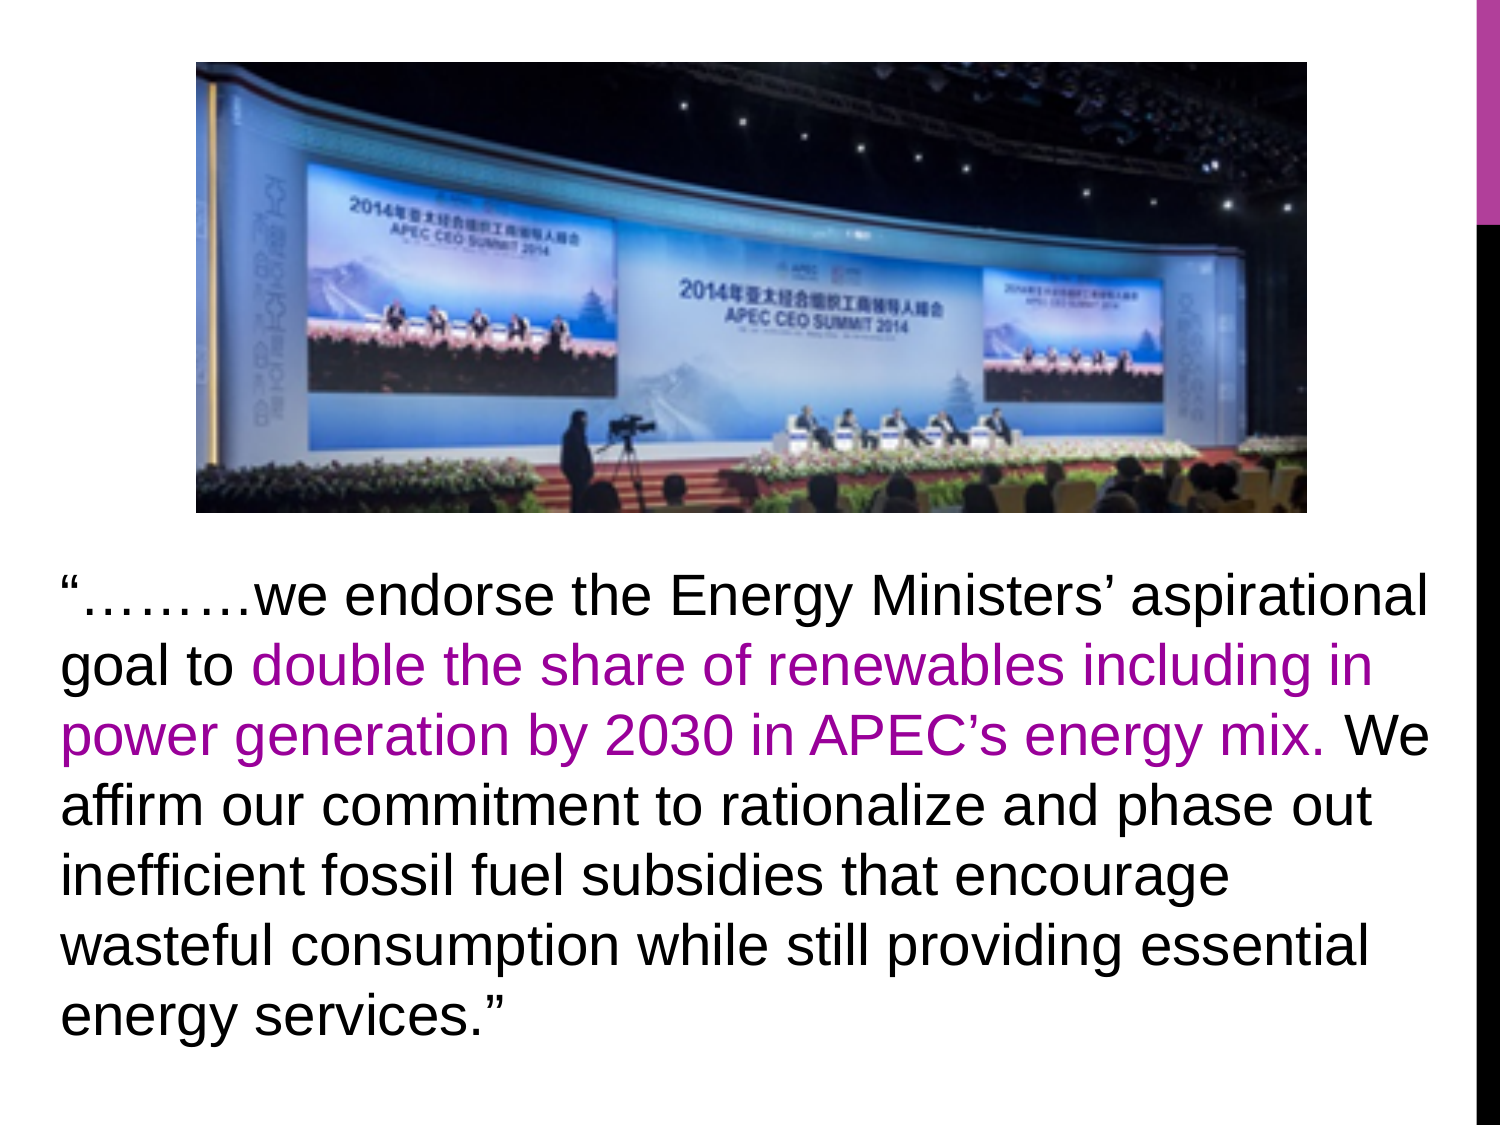

“………we endorse the Energy Ministers’ aspirational goal to double the share of renewables including in power generation by 2030 in APEC’s energy mix. We affirm our commitment to rationalize and phase out inefficient fossil fuel subsidies that encourage wasteful consumption while still providing essential energy services.”